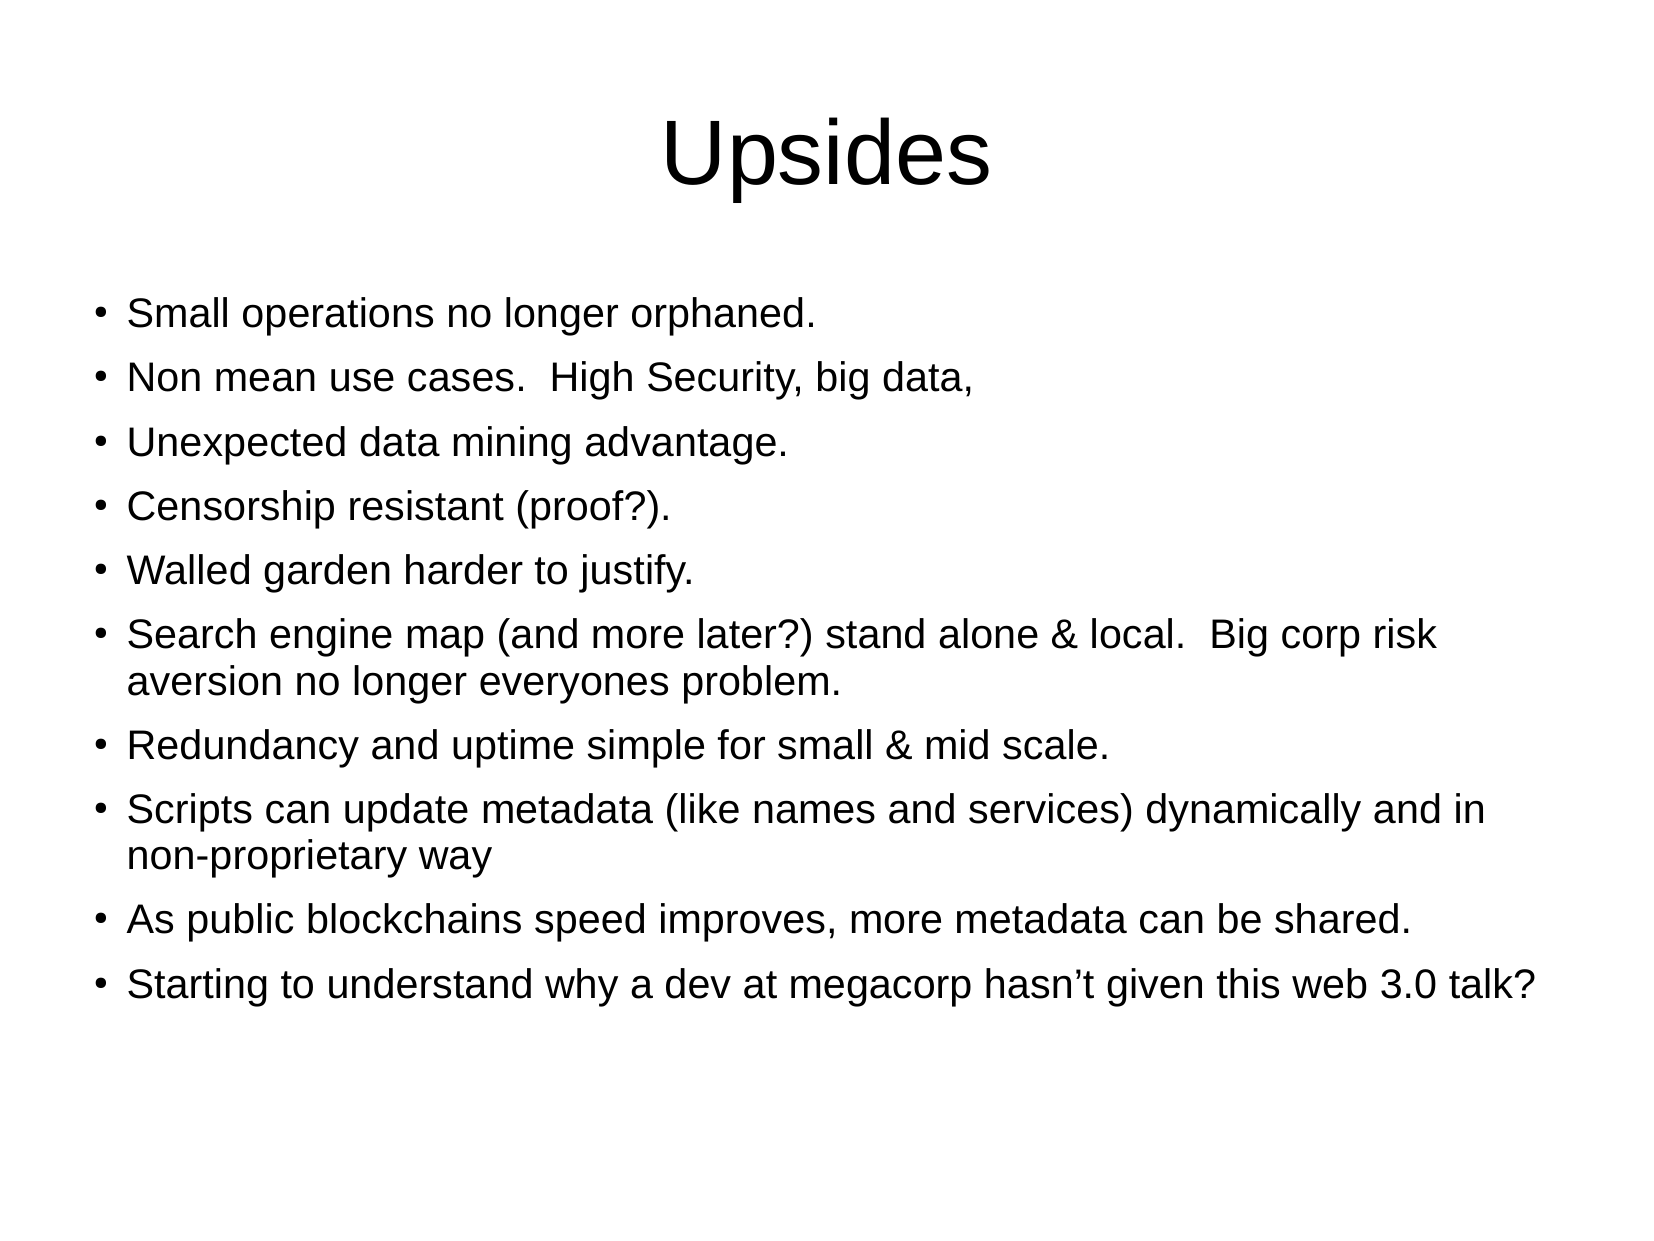

# Upsides
Small operations no longer orphaned.
Non mean use cases. High Security, big data,
Unexpected data mining advantage.
Censorship resistant (proof?).
Walled garden harder to justify.
Search engine map (and more later?) stand alone & local. Big corp risk aversion no longer everyones problem.
Redundancy and uptime simple for small & mid scale.
Scripts can update metadata (like names and services) dynamically and in non-proprietary way
As public blockchains speed improves, more metadata can be shared.
Starting to understand why a dev at megacorp hasn’t given this web 3.0 talk?